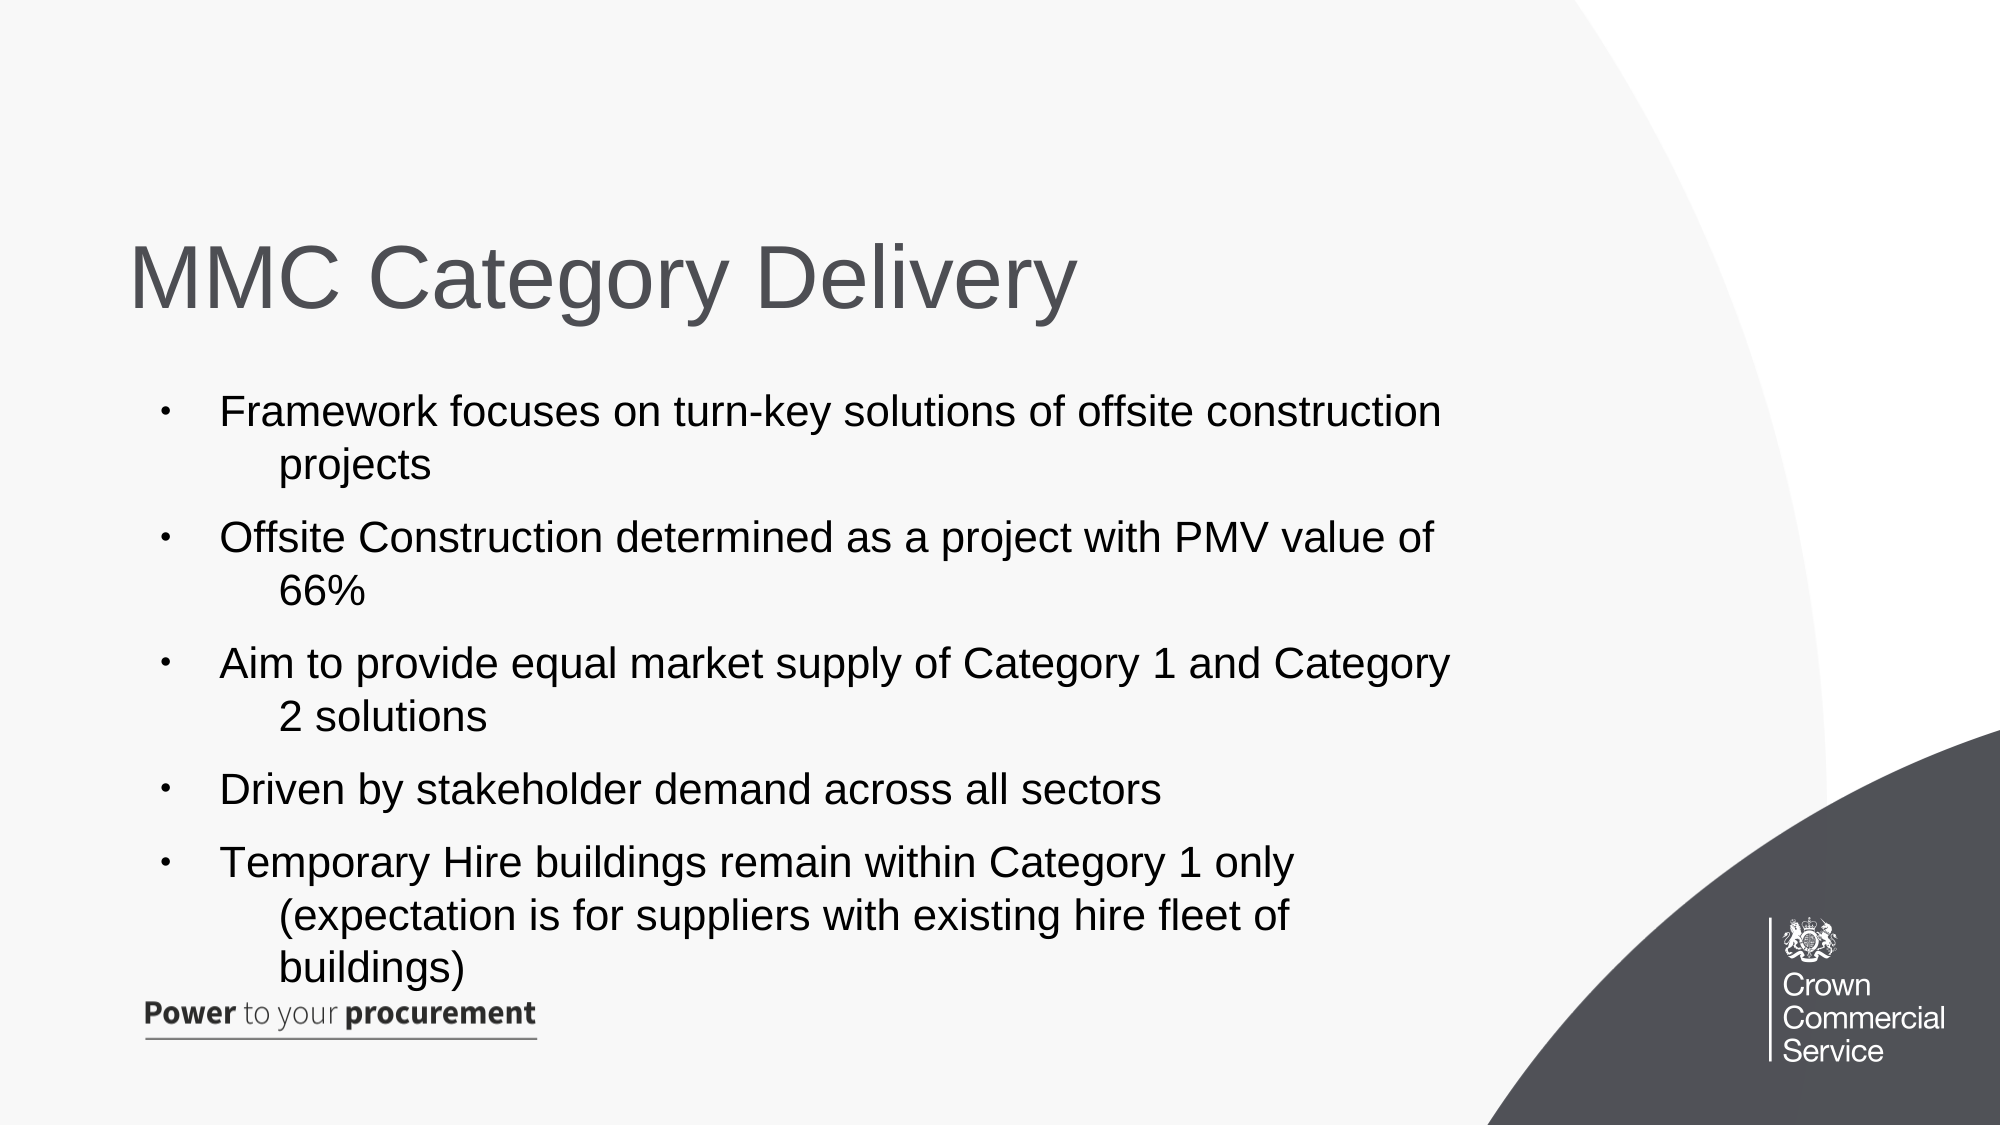

# MMC Category Delivery
Framework focuses on turn-key solutions of offsite construction projects
Offsite Construction determined as a project with PMV value of 66%
Aim to provide equal market supply of Category 1 and Category 2 solutions
Driven by stakeholder demand across all sectors
Temporary Hire buildings remain within Category 1 only (expectation is for suppliers with existing hire fleet of buildings)